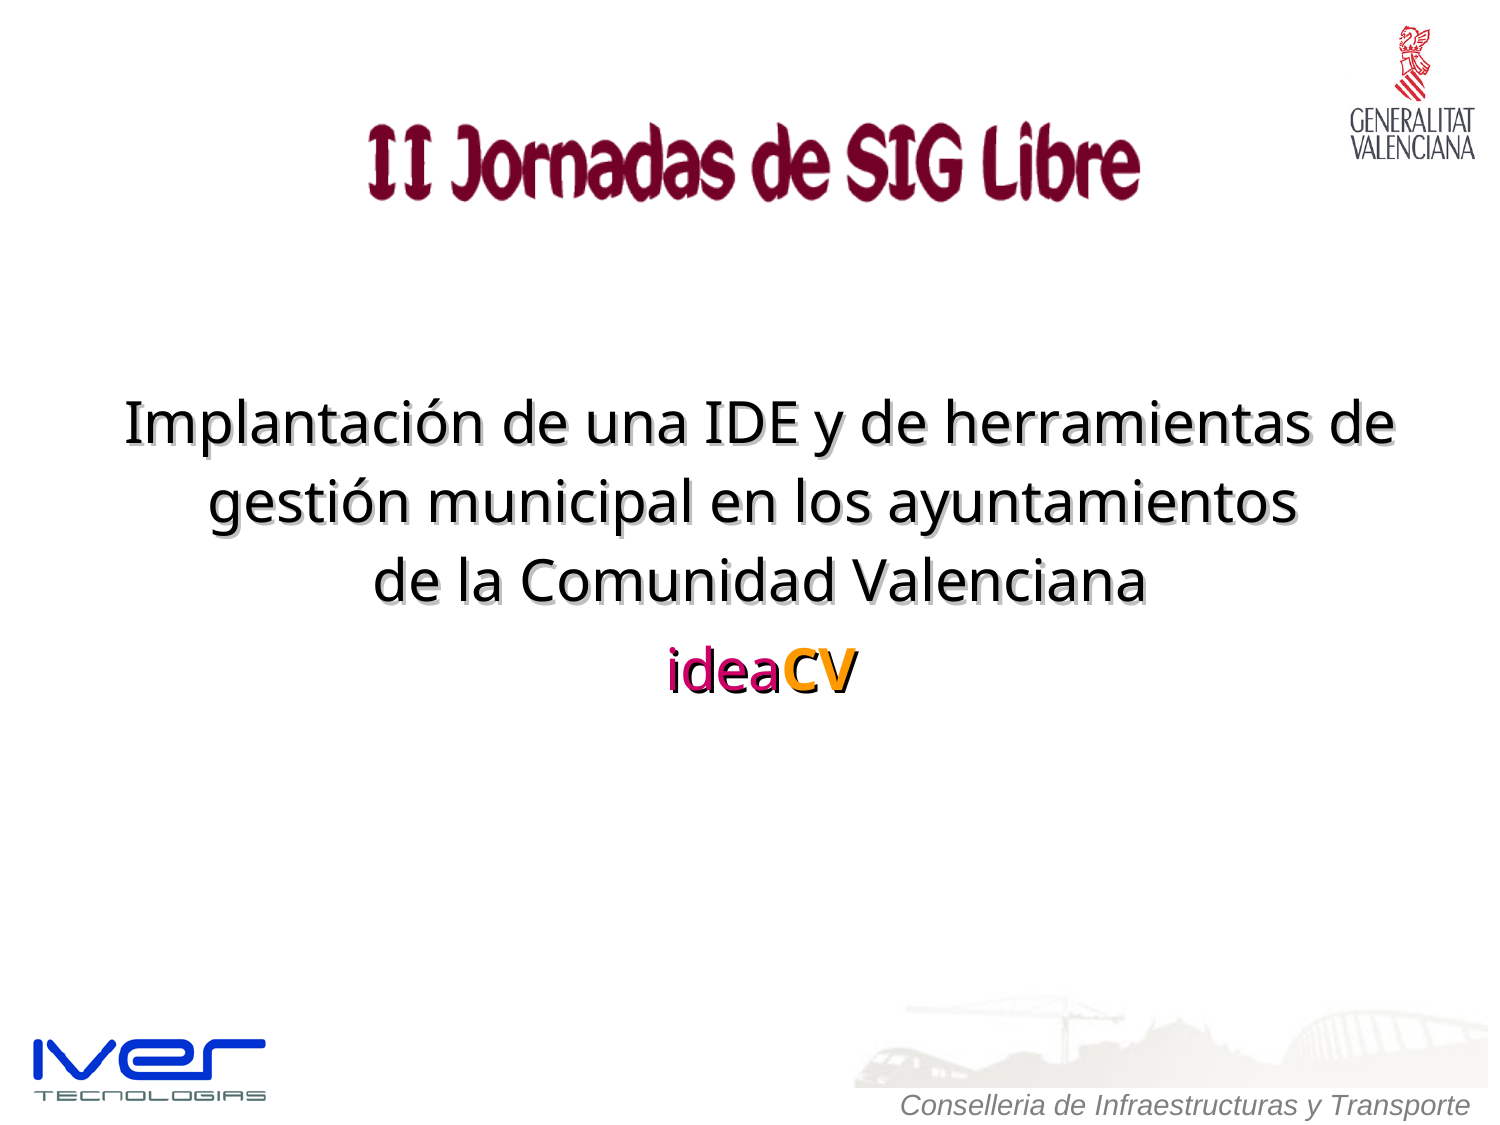

Implantación de una IDE y de herramientas de
gestión municipal en los ayuntamientos
de la Comunidad Valenciana
 ideaCV